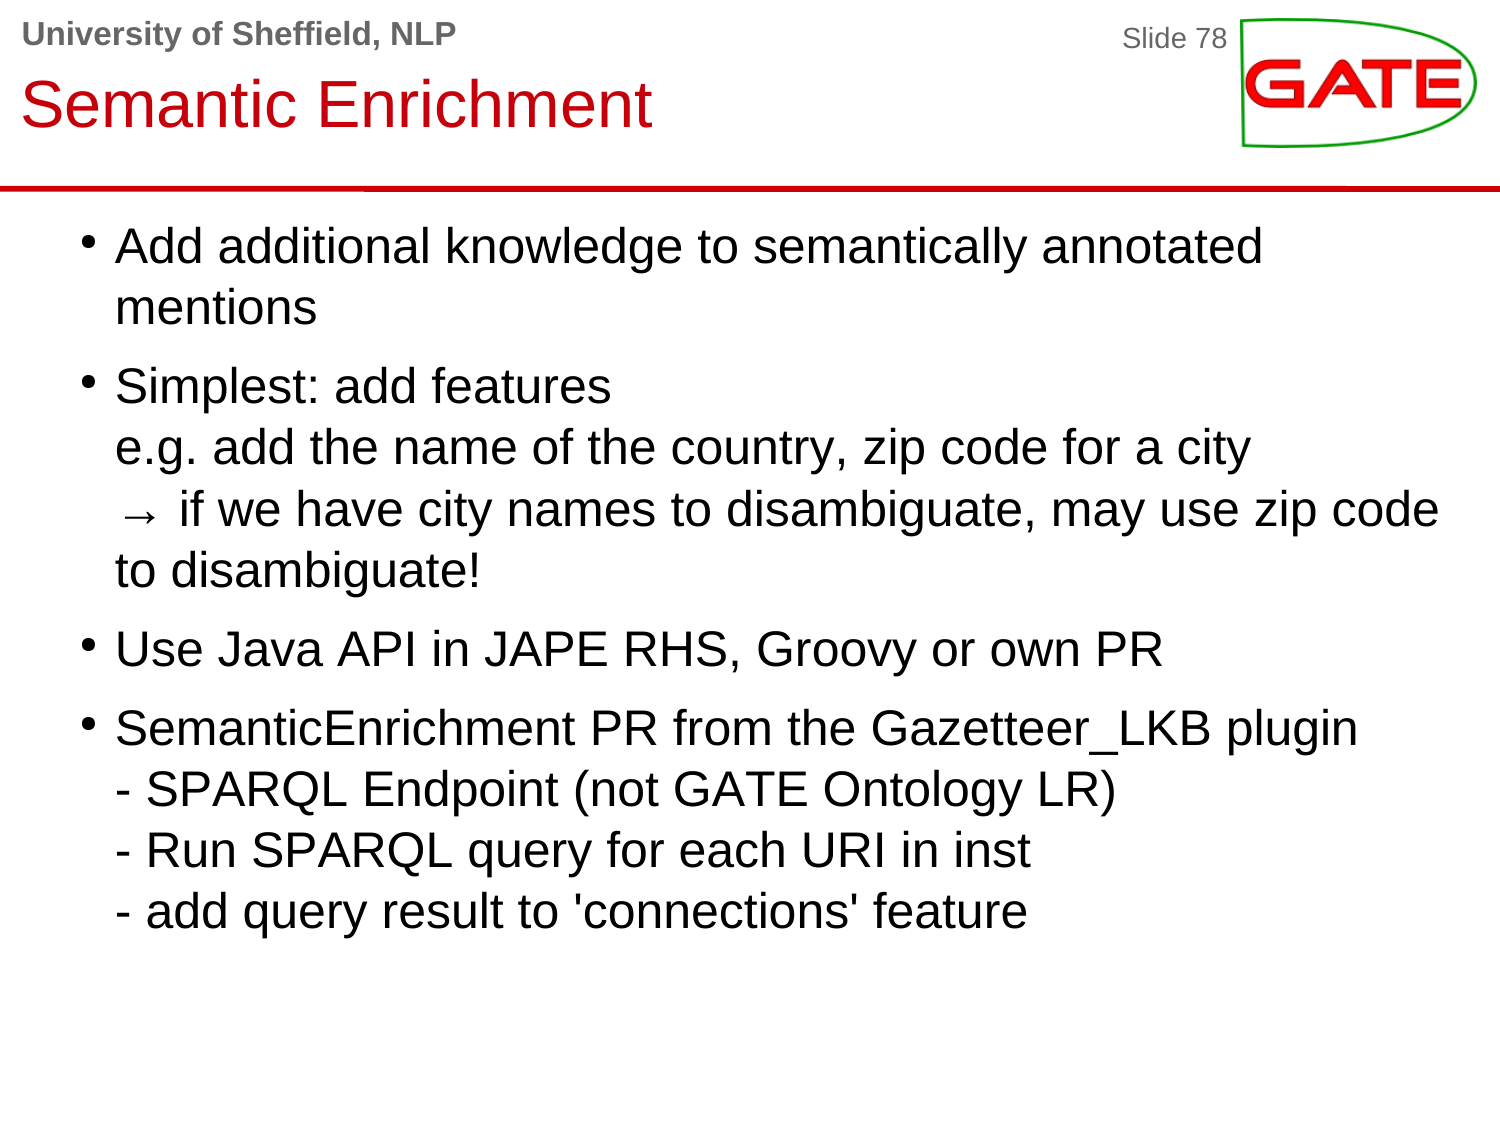

78
# Semantic Enrichment
Add additional knowledge to semantically annotated mentions
Simplest: add features
e.g. add the name of the country, zip code for a city
→ if we have city names to disambiguate, may use zip code to disambiguate!
Use Java API in JAPE RHS, Groovy or own PR
SemanticEnrichment PR from the Gazetteer_LKB plugin
- SPARQL Endpoint (not GATE Ontology LR)
- Run SPARQL query for each URI in inst
- add query result to 'connections' feature